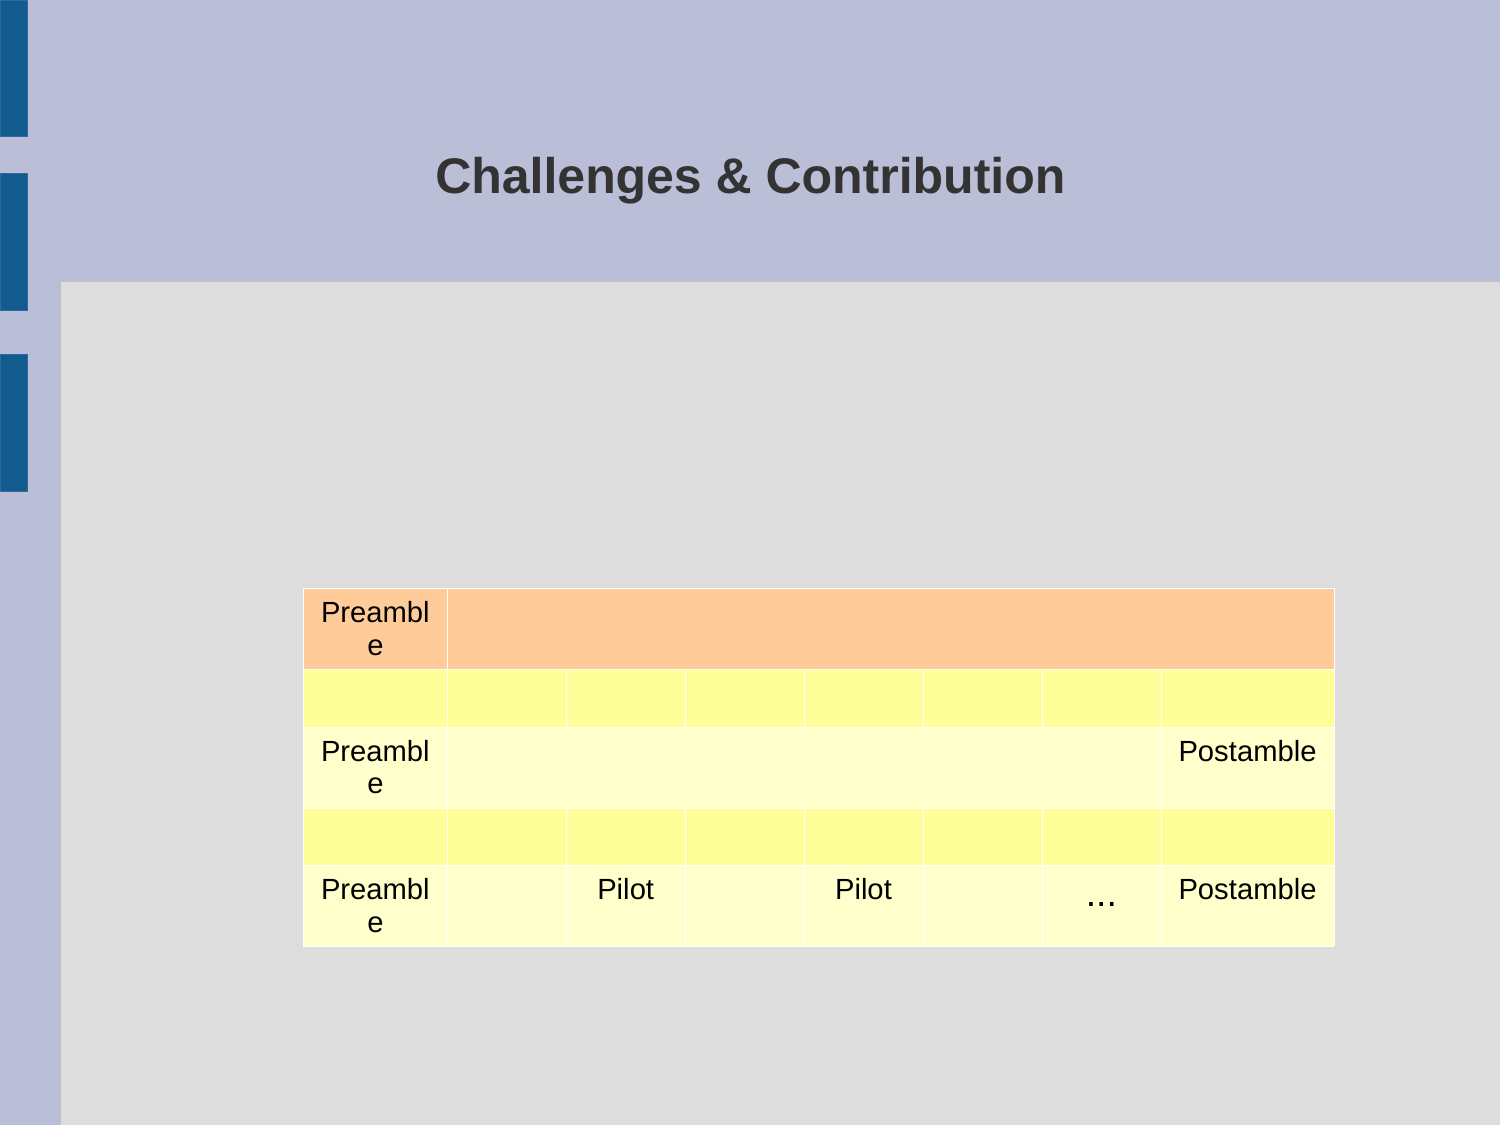

# Challenges & Contribution
| Preamble | | | | | | | |
| --- | --- | --- | --- | --- | --- | --- | --- |
| | | | | | | | |
| Preamble | | | | | | | Postamble |
| | | | | | | | |
| Preamble | | Pilot | | Pilot | | ... | Postamble |